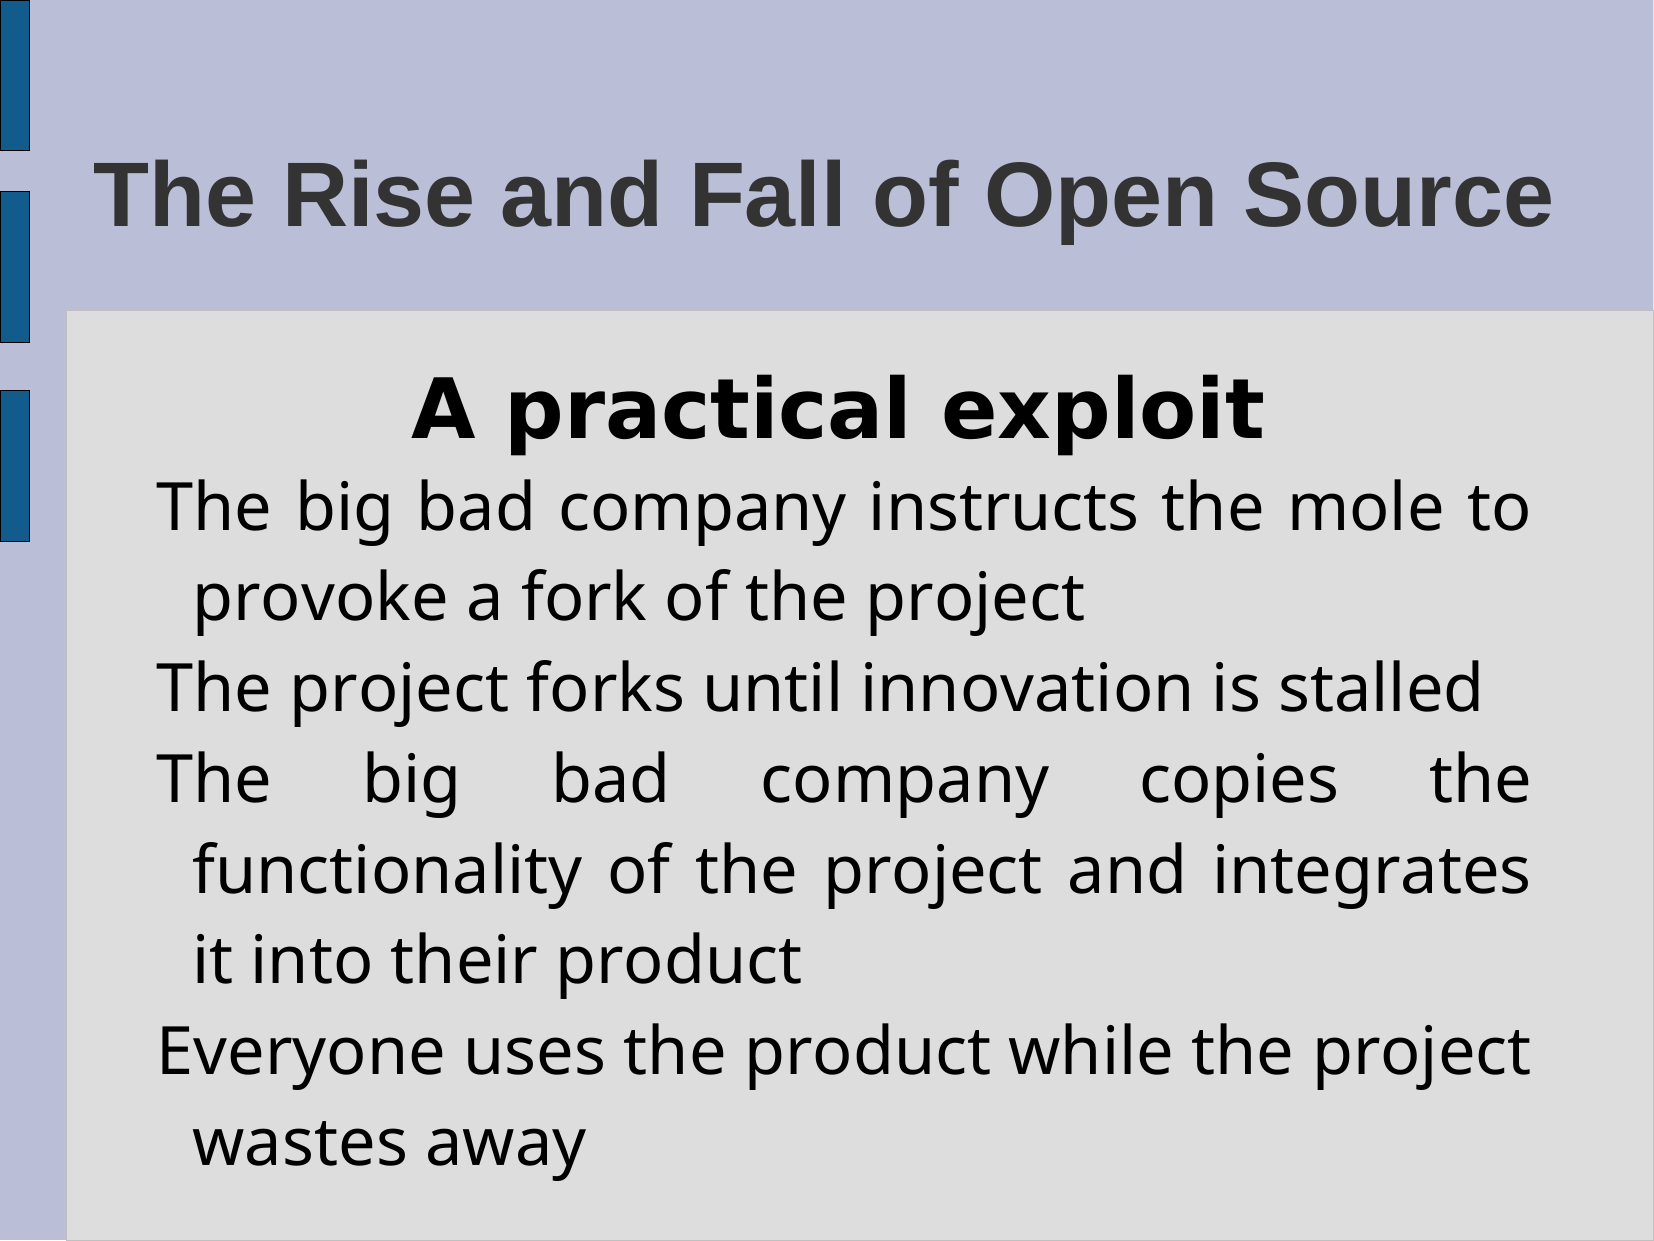

# The Rise and Fall of Open Source
A practical exploit
The big bad company instructs the mole to provoke a fork of the project
The project forks until innovation is stalled
The big bad company copies the functionality of the project and integrates it into their product
Everyone uses the product while the project wastes away